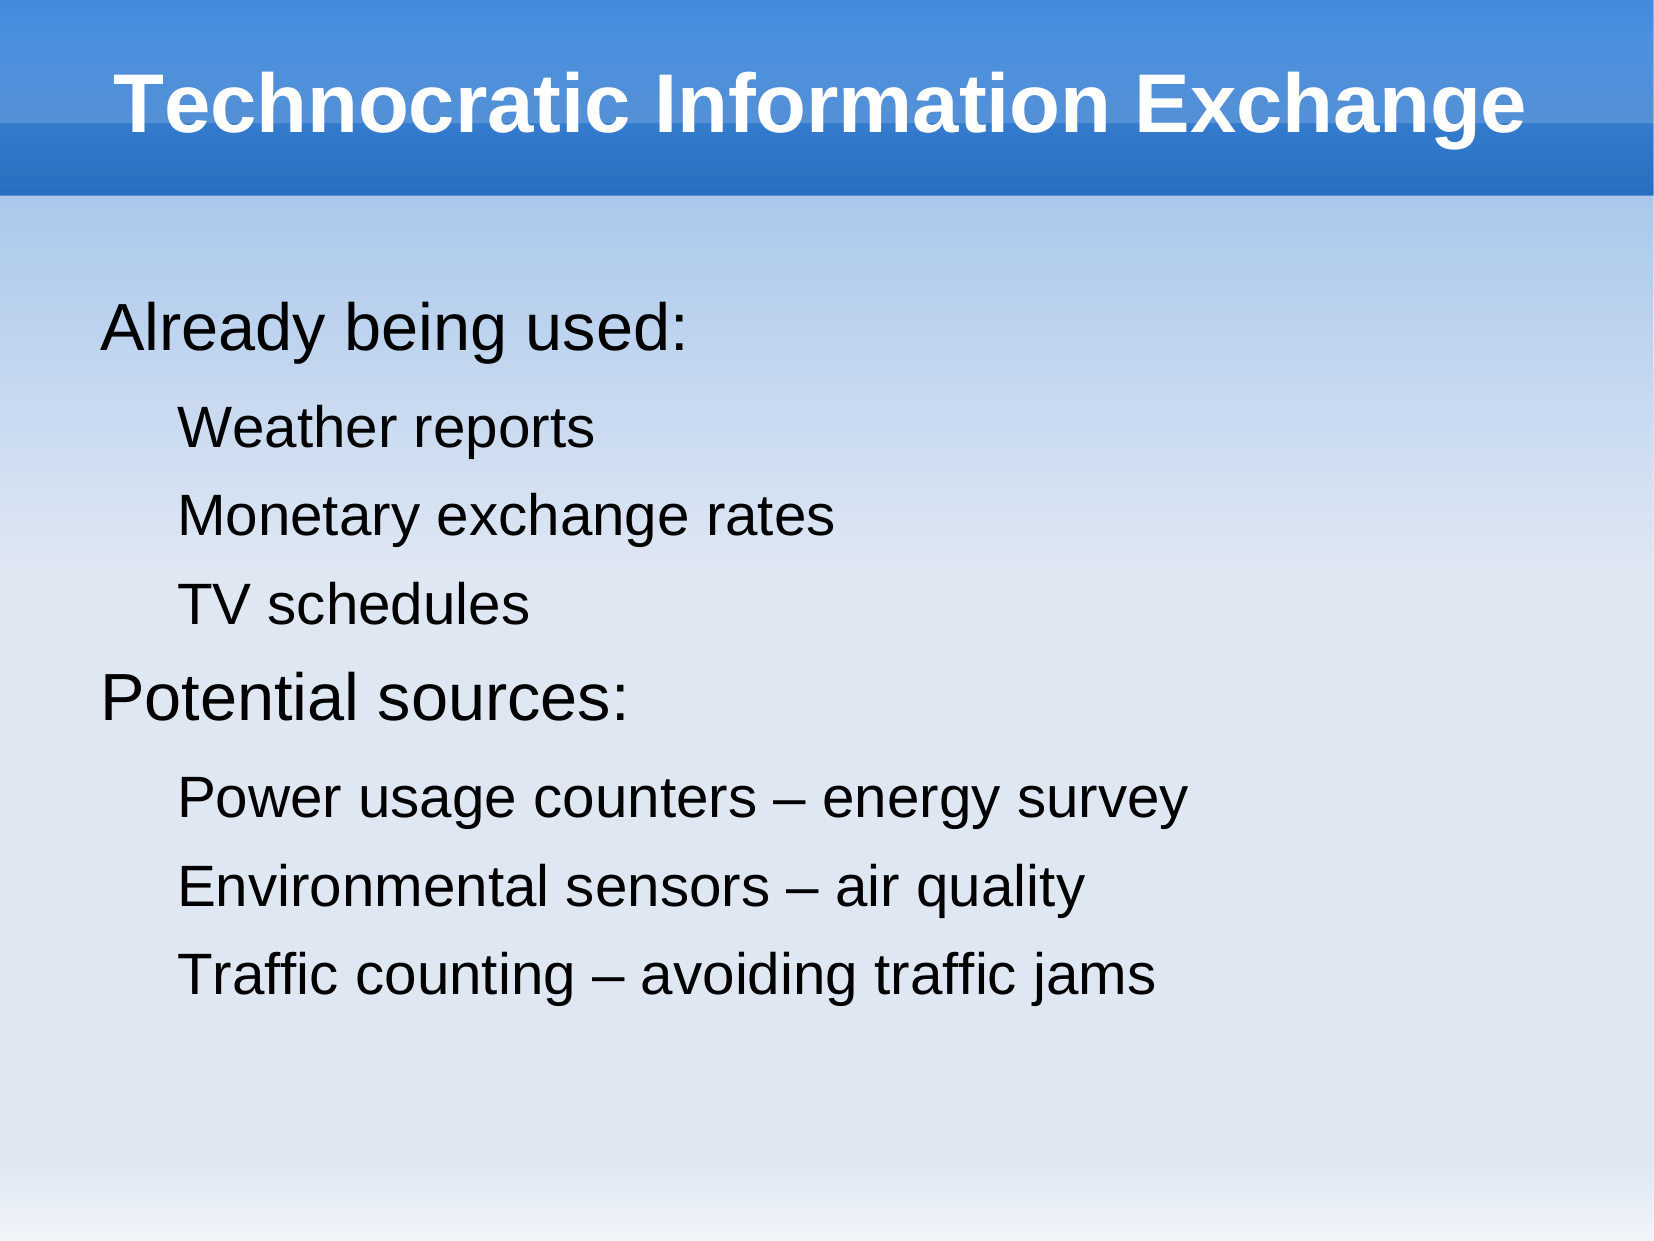

# Technocratic Information Exchange
Already being used:
Weather reports
Monetary exchange rates
TV schedules
Potential sources:
Power usage counters – energy survey
Environmental sensors – air quality
Traffic counting – avoiding traffic jams